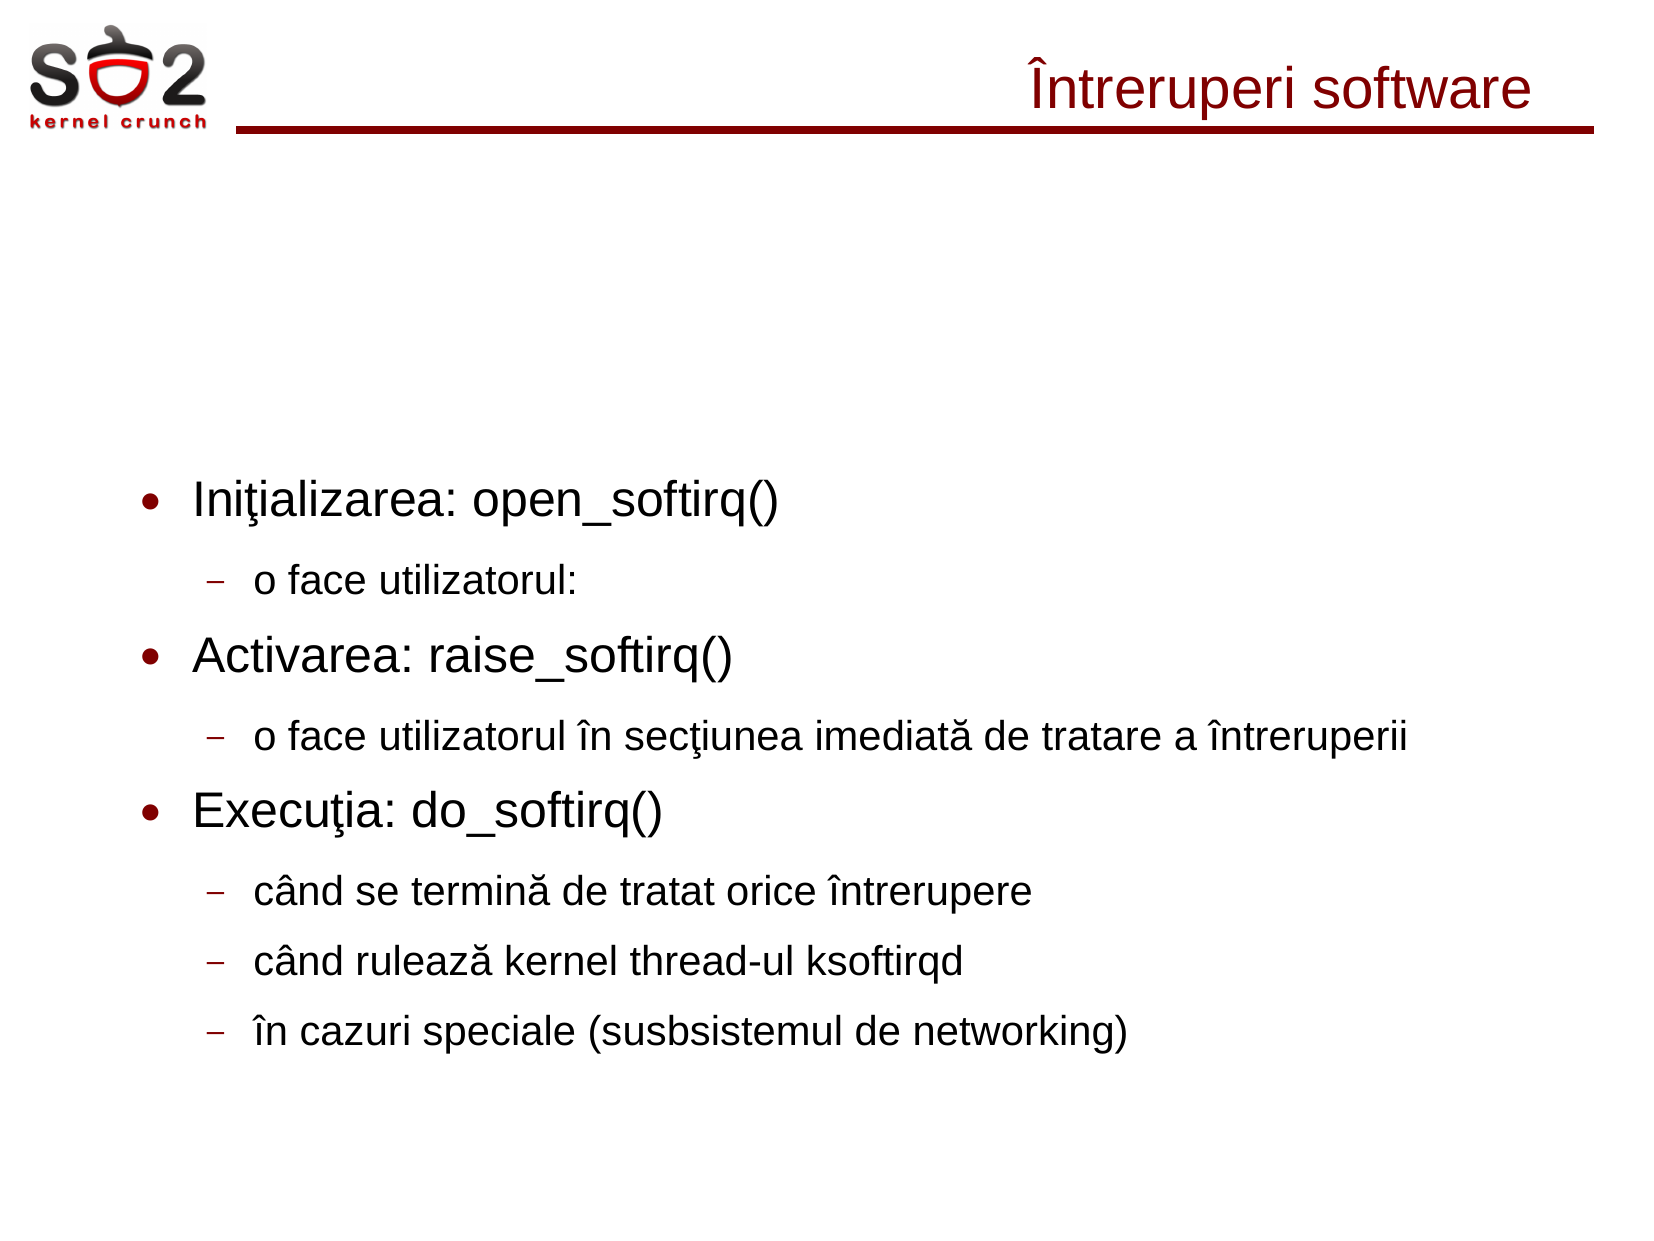

Întreruperi software
# Iniţializarea: open_softirq()
o face utilizatorul:
Activarea: raise_softirq()
o face utilizatorul în secţiunea imediată de tratare a întreruperii
Execuţia: do_softirq()
când se termină de tratat orice întrerupere
când rulează kernel thread-ul ksoftirqd
în cazuri speciale (susbsistemul de networking)